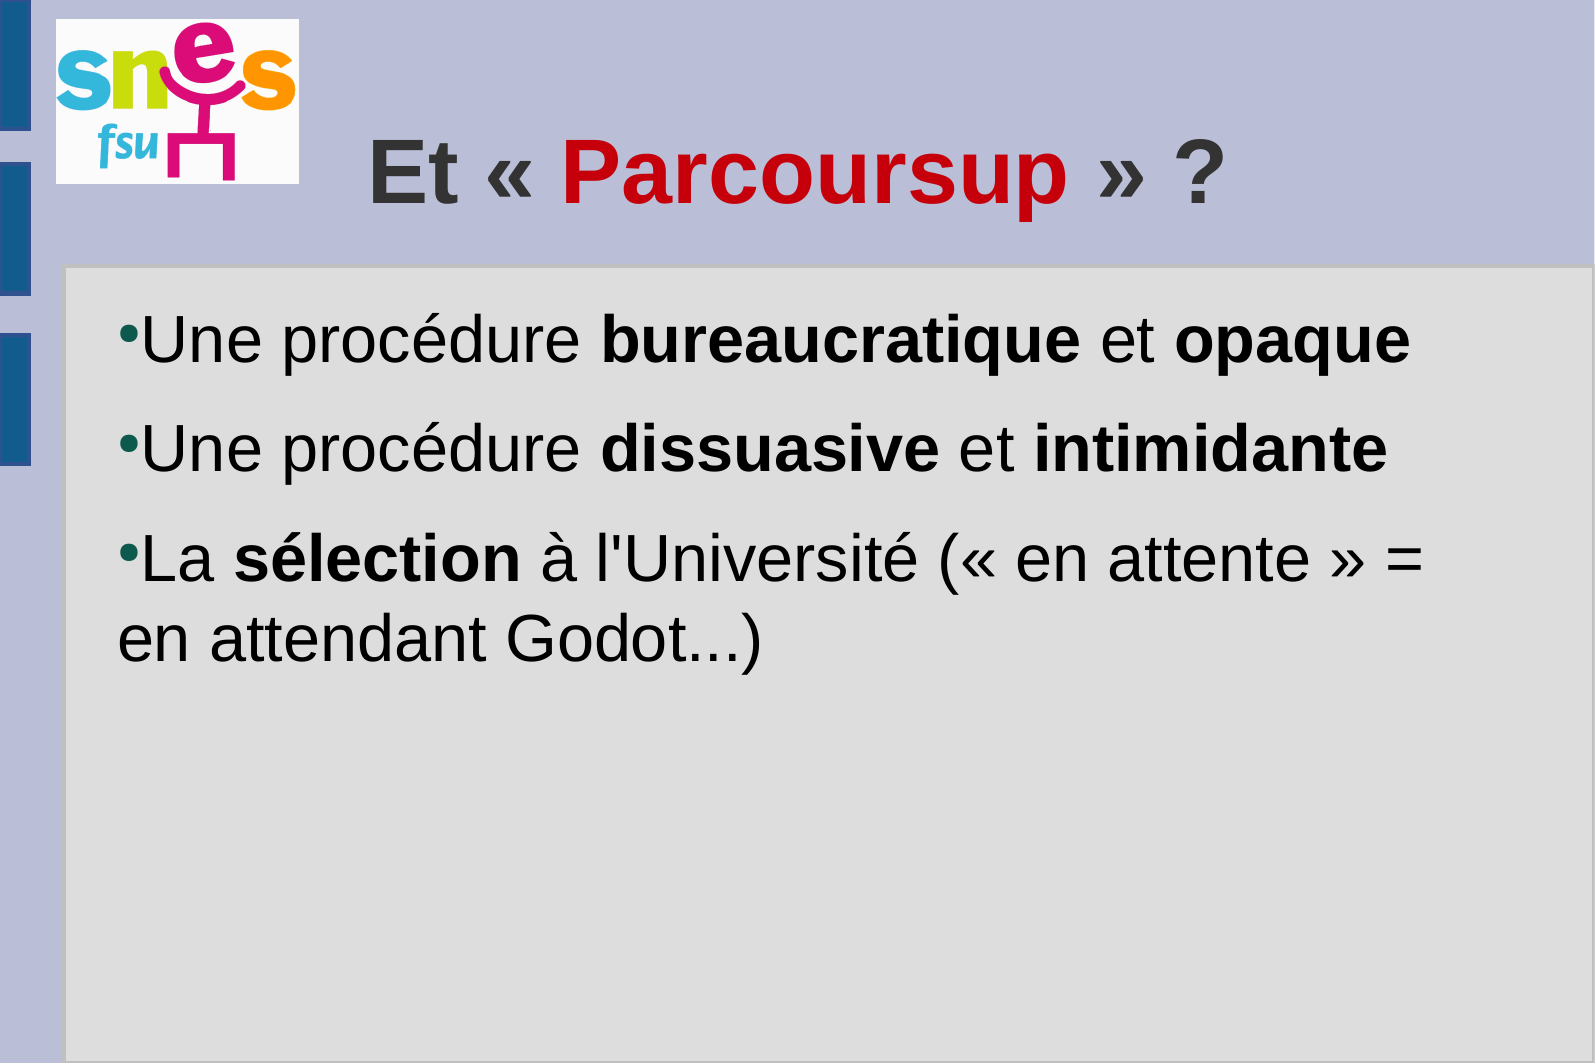

# Et « Parcoursup » ?
Une procédure bureaucratique et opaque
Une procédure dissuasive et intimidante
La sélection à l'Université (« en attente » = en attendant Godot...)